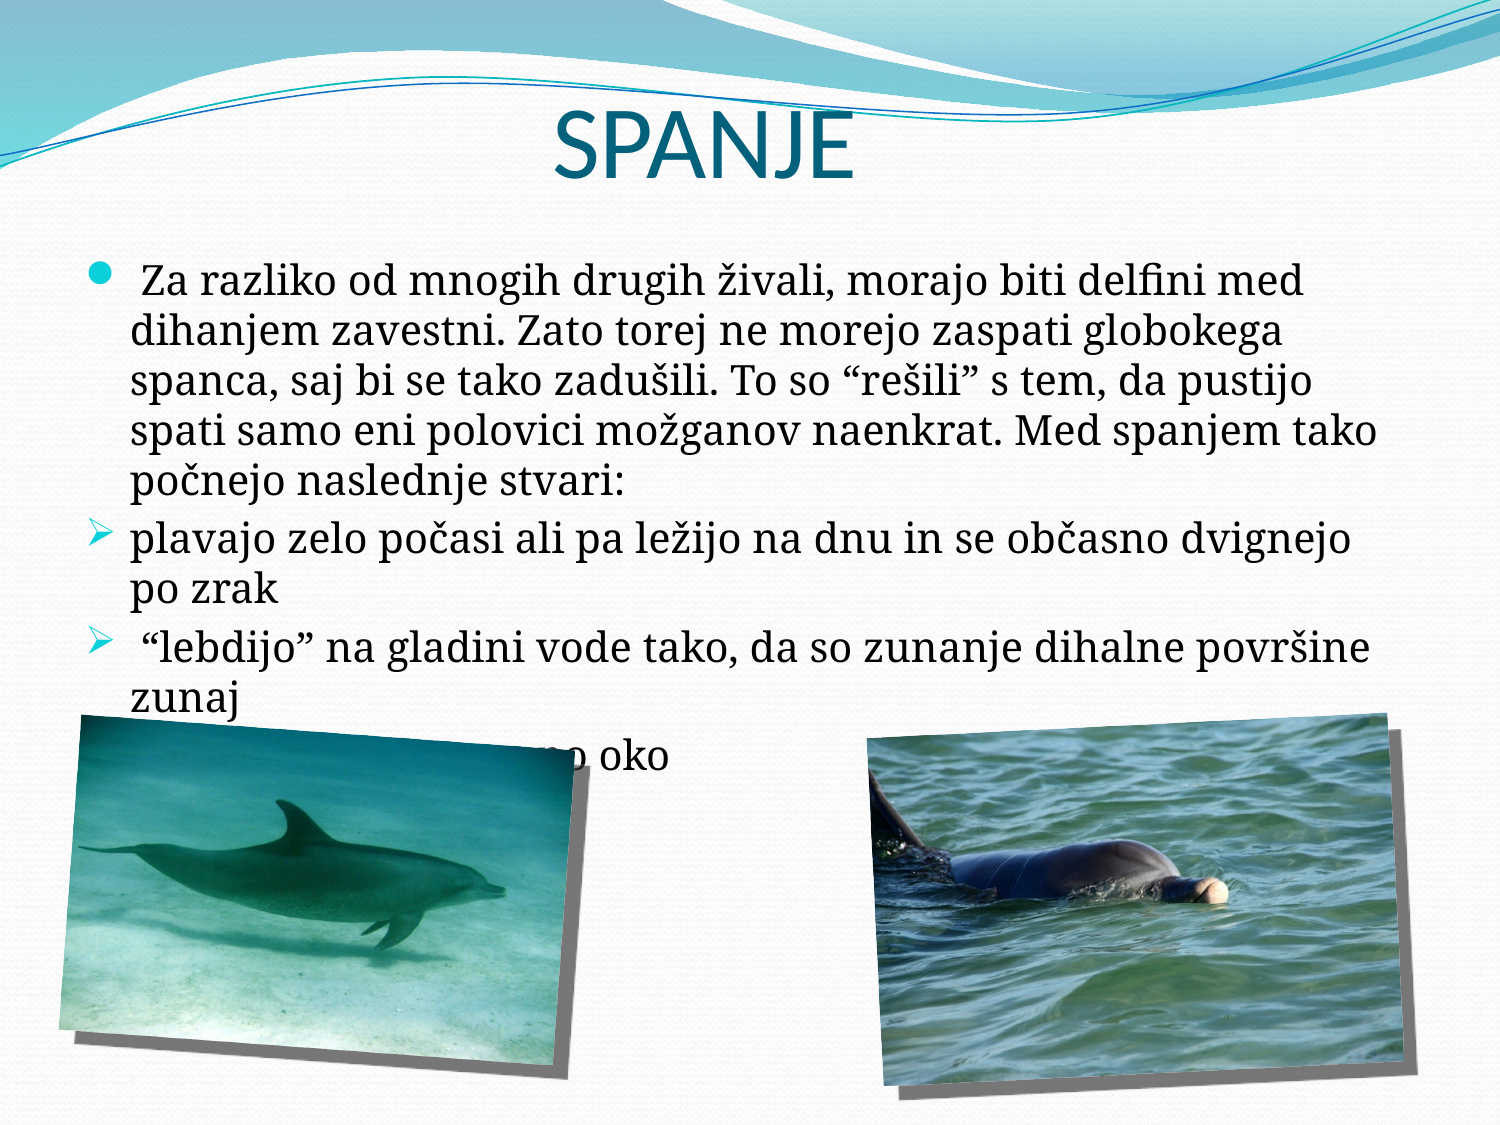

# SPANJE
 Za razliko od mnogih drugih živali, morajo biti delfini med dihanjem zavestni. Zato torej ne morejo zaspati globokega spanca, saj bi se tako zadušili. To so “rešili” s tem, da pustijo spati samo eni polovici možganov naenkrat. Med spanjem tako počnejo naslednje stvari:
plavajo zelo počasi ali pa ležijo na dnu in se občasno dvignejo po zrak
 “lebdijo” na gladini vode tako, da so zunanje dihalne površine zunaj
odprto imajo samo eno oko